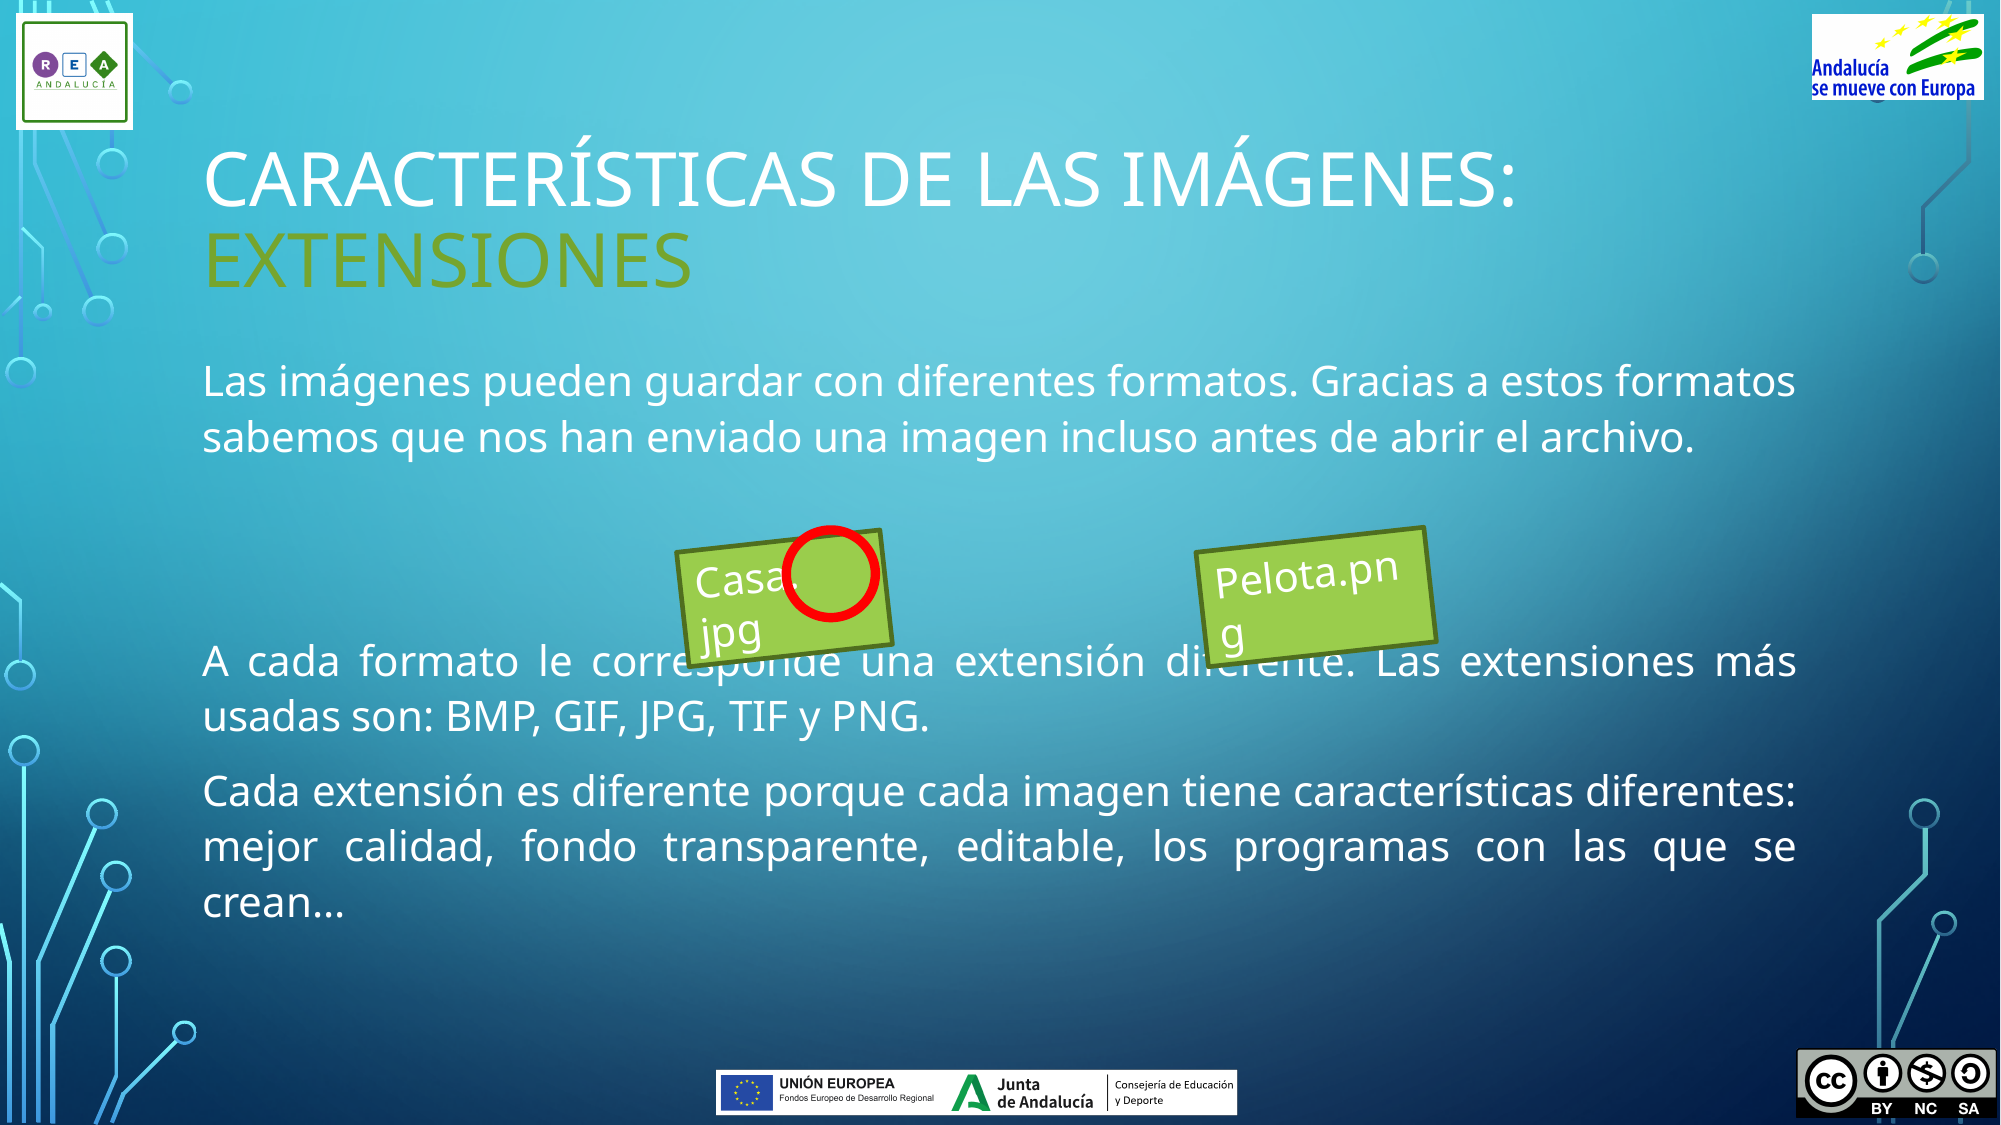

# Características de las imágenes: extensiones
Las imágenes pueden guardar con diferentes formatos. Gracias a estos formatos sabemos que nos han enviado una imagen incluso antes de abrir el archivo.
A cada formato le corresponde una extensión diferente. Las extensiones más usadas son: BMP, GIF, JPG, TIF y PNG.
Cada extensión es diferente porque cada imagen tiene características diferentes: mejor calidad, fondo transparente, editable, los programas con las que se crean...
Pelota.png
Casa. jpg